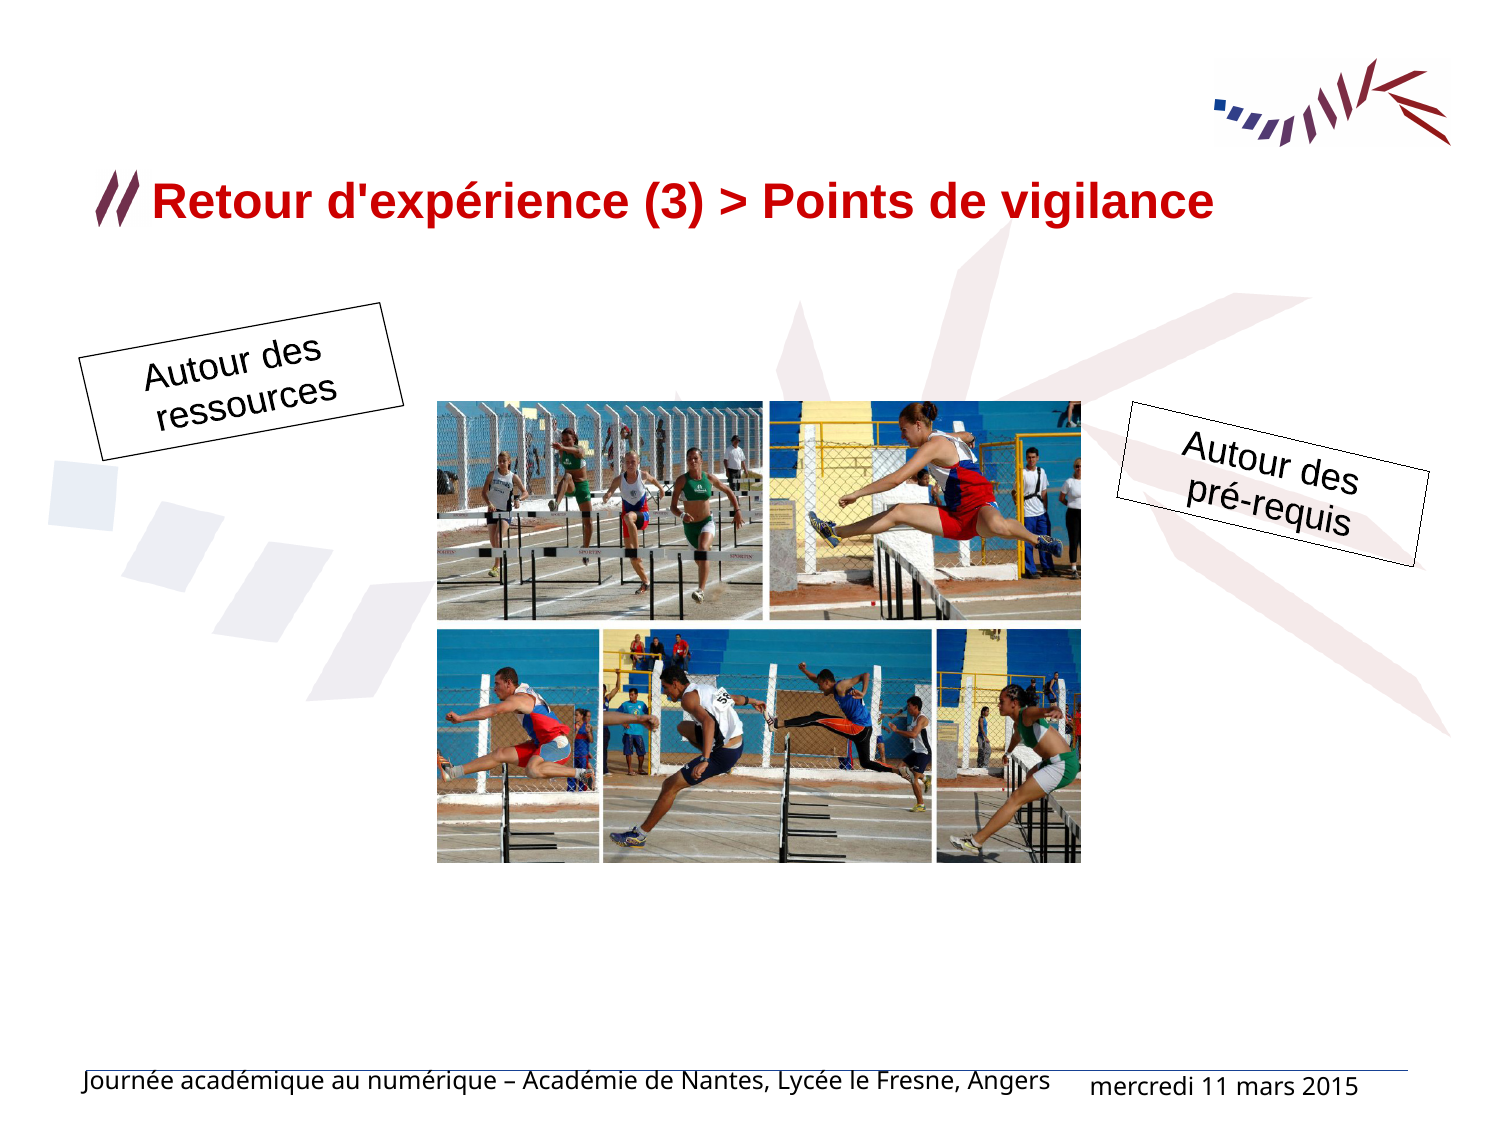

# Retour d'expérience (3) > Points de vigilance
Autour des
ressources
Autour des
pré-requis
Journée académique au numérique – Académie de Nantes, Lycée le Fresne, Angers
mercredi 11 mars 2015